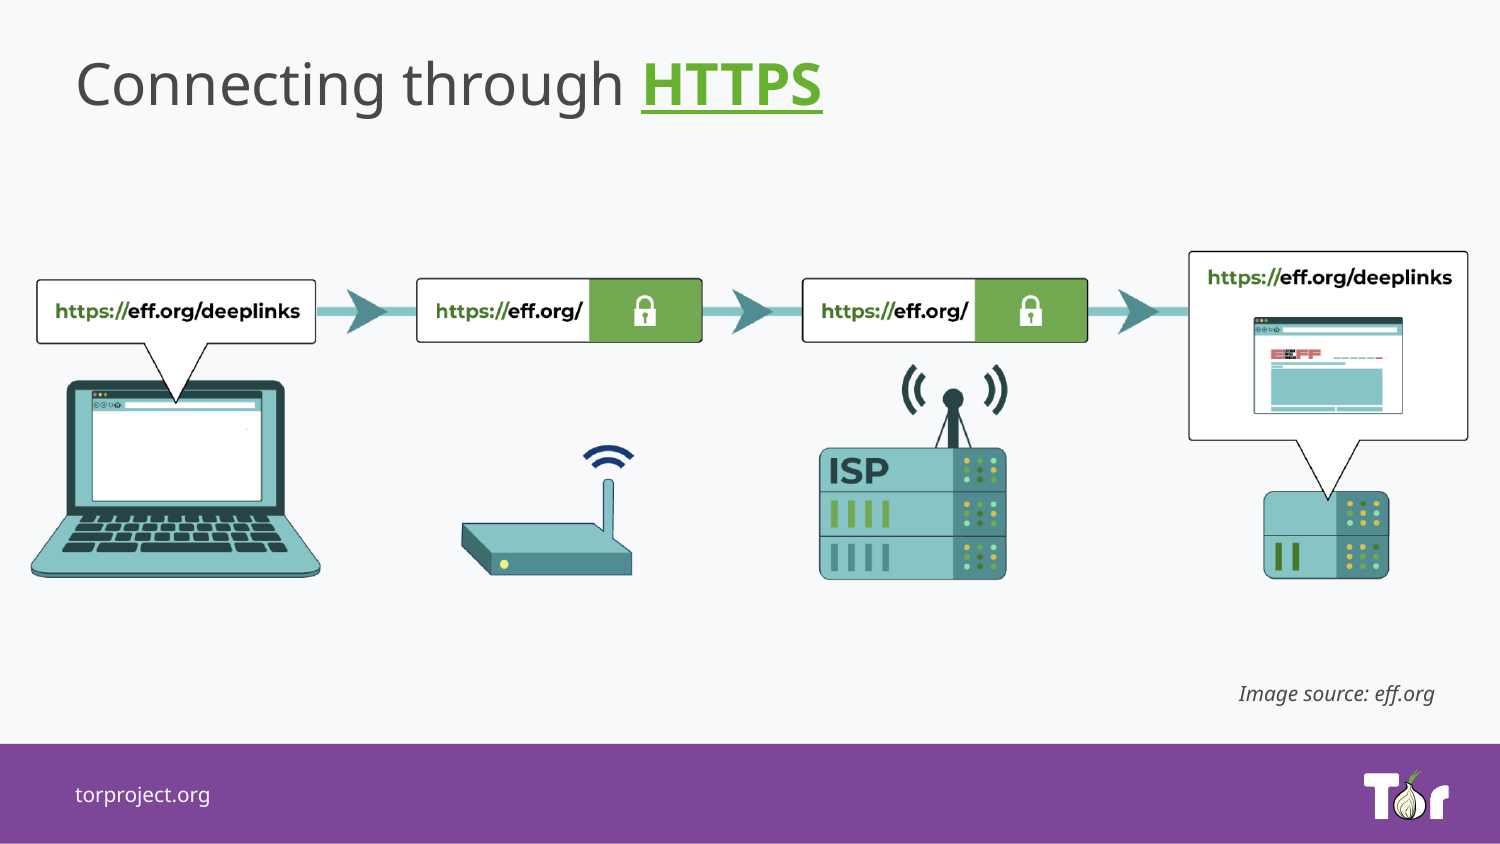

# Connecting through HTTPS
Image source: eff.org